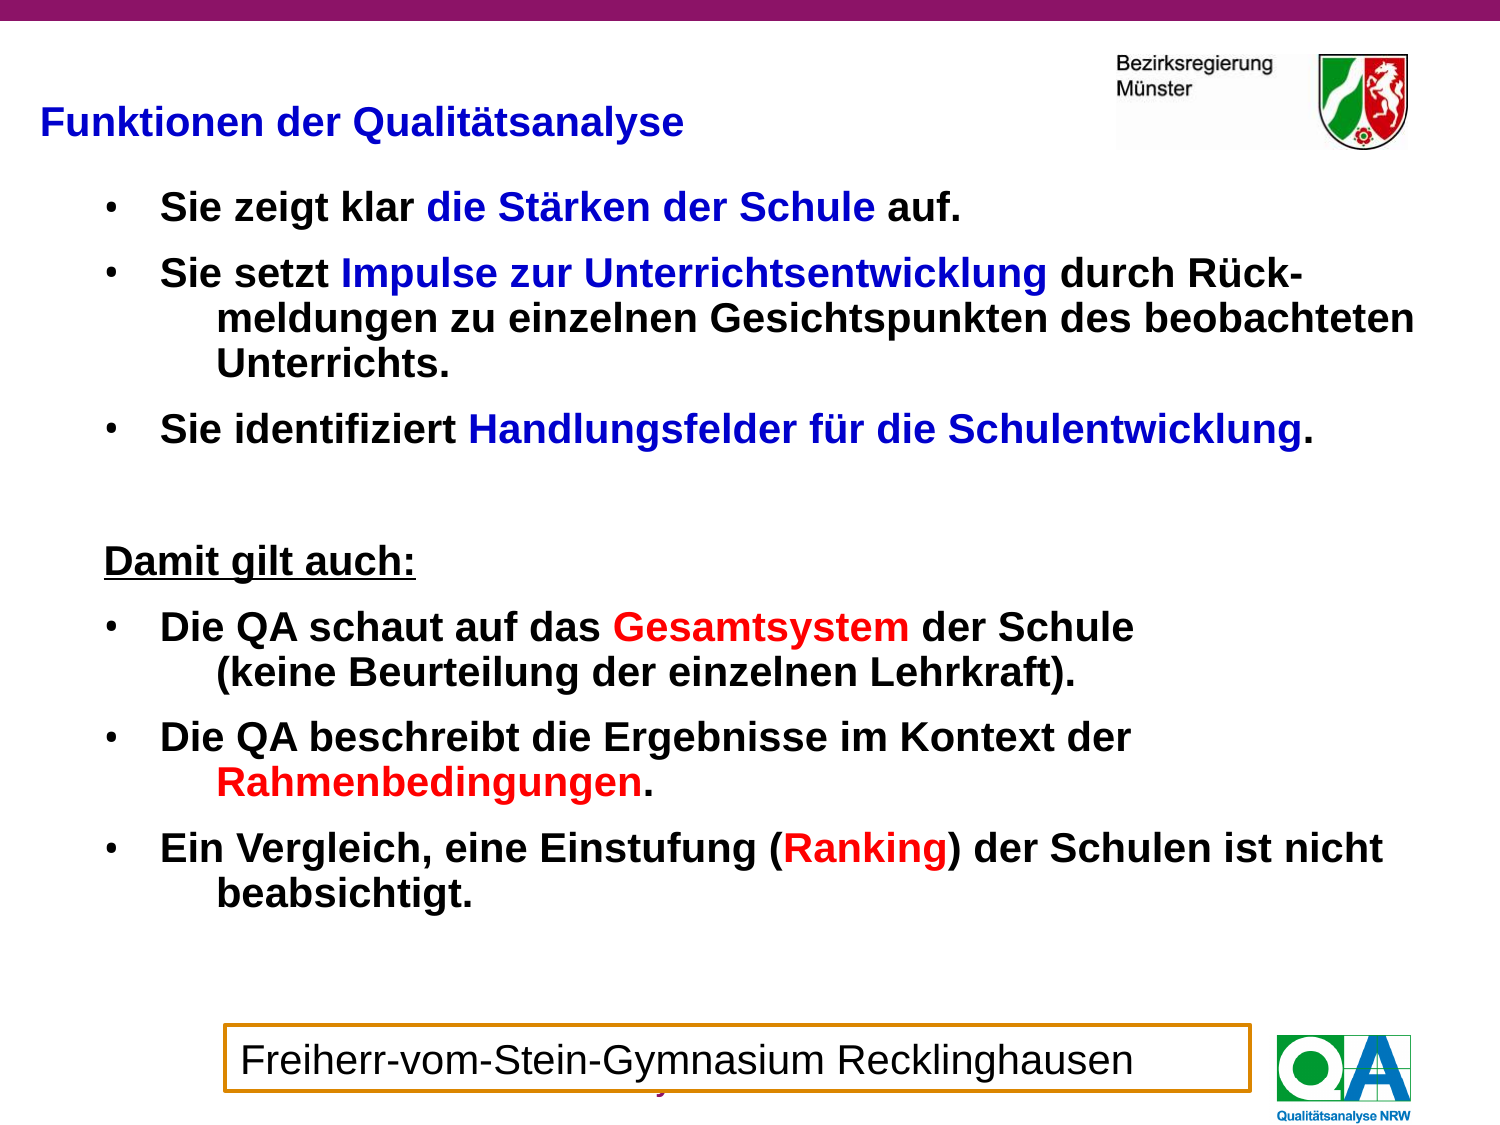

# Funktionen der Qualitätsanalyse
Sie zeigt klar die Stärken der Schule auf.
Sie setzt Impulse zur Unterrichtsentwicklung durch Rück-meldungen zu einzelnen Gesichtspunkten des beobachteten Unterrichts.
Sie identifiziert Handlungsfelder für die Schulentwicklung.
Damit gilt auch:
Die QA schaut auf das Gesamtsystem der Schule
(keine Beurteilung der einzelnen Lehrkraft).
Die QA beschreibt die Ergebnisse im Kontext der Rahmenbedingungen.
Ein Vergleich, eine Einstufung (Ranking) der Schulen ist nicht beabsichtigt.
Freiherr-vom-Stein-Gymnasium Recklinghausen